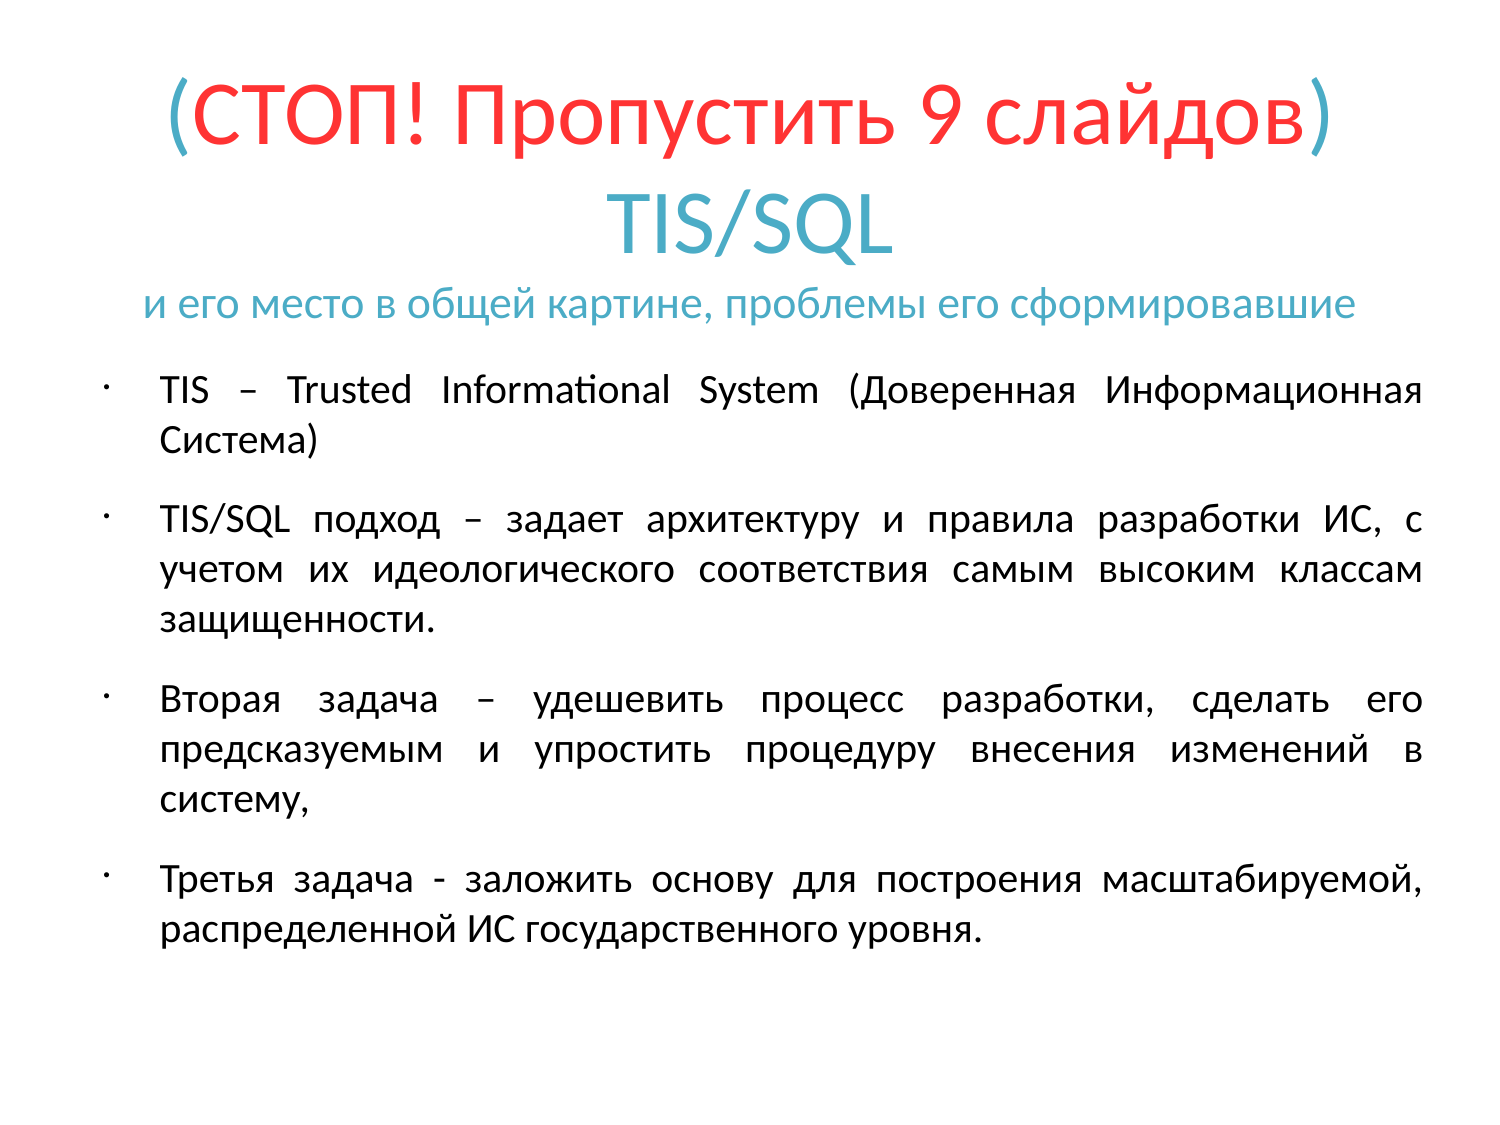

# (СТОП! Пропустить 9 слайдов) TIS/SQL и его место в общей картине, проблемы его сформировавшие
TIS – Trusted Informational System (Доверенная Информационная Система)
TIS/SQL подход – задает архитектуру и правила разработки ИС, с учетом их идеологического соответствия самым высоким классам защищенности.
Вторая задача – удешевить процесс разработки, сделать его предсказуемым и упростить процедуру внесения изменений в систему,
Третья задача - заложить основу для построения масштабируемой, распределенной ИС государственного уровня.